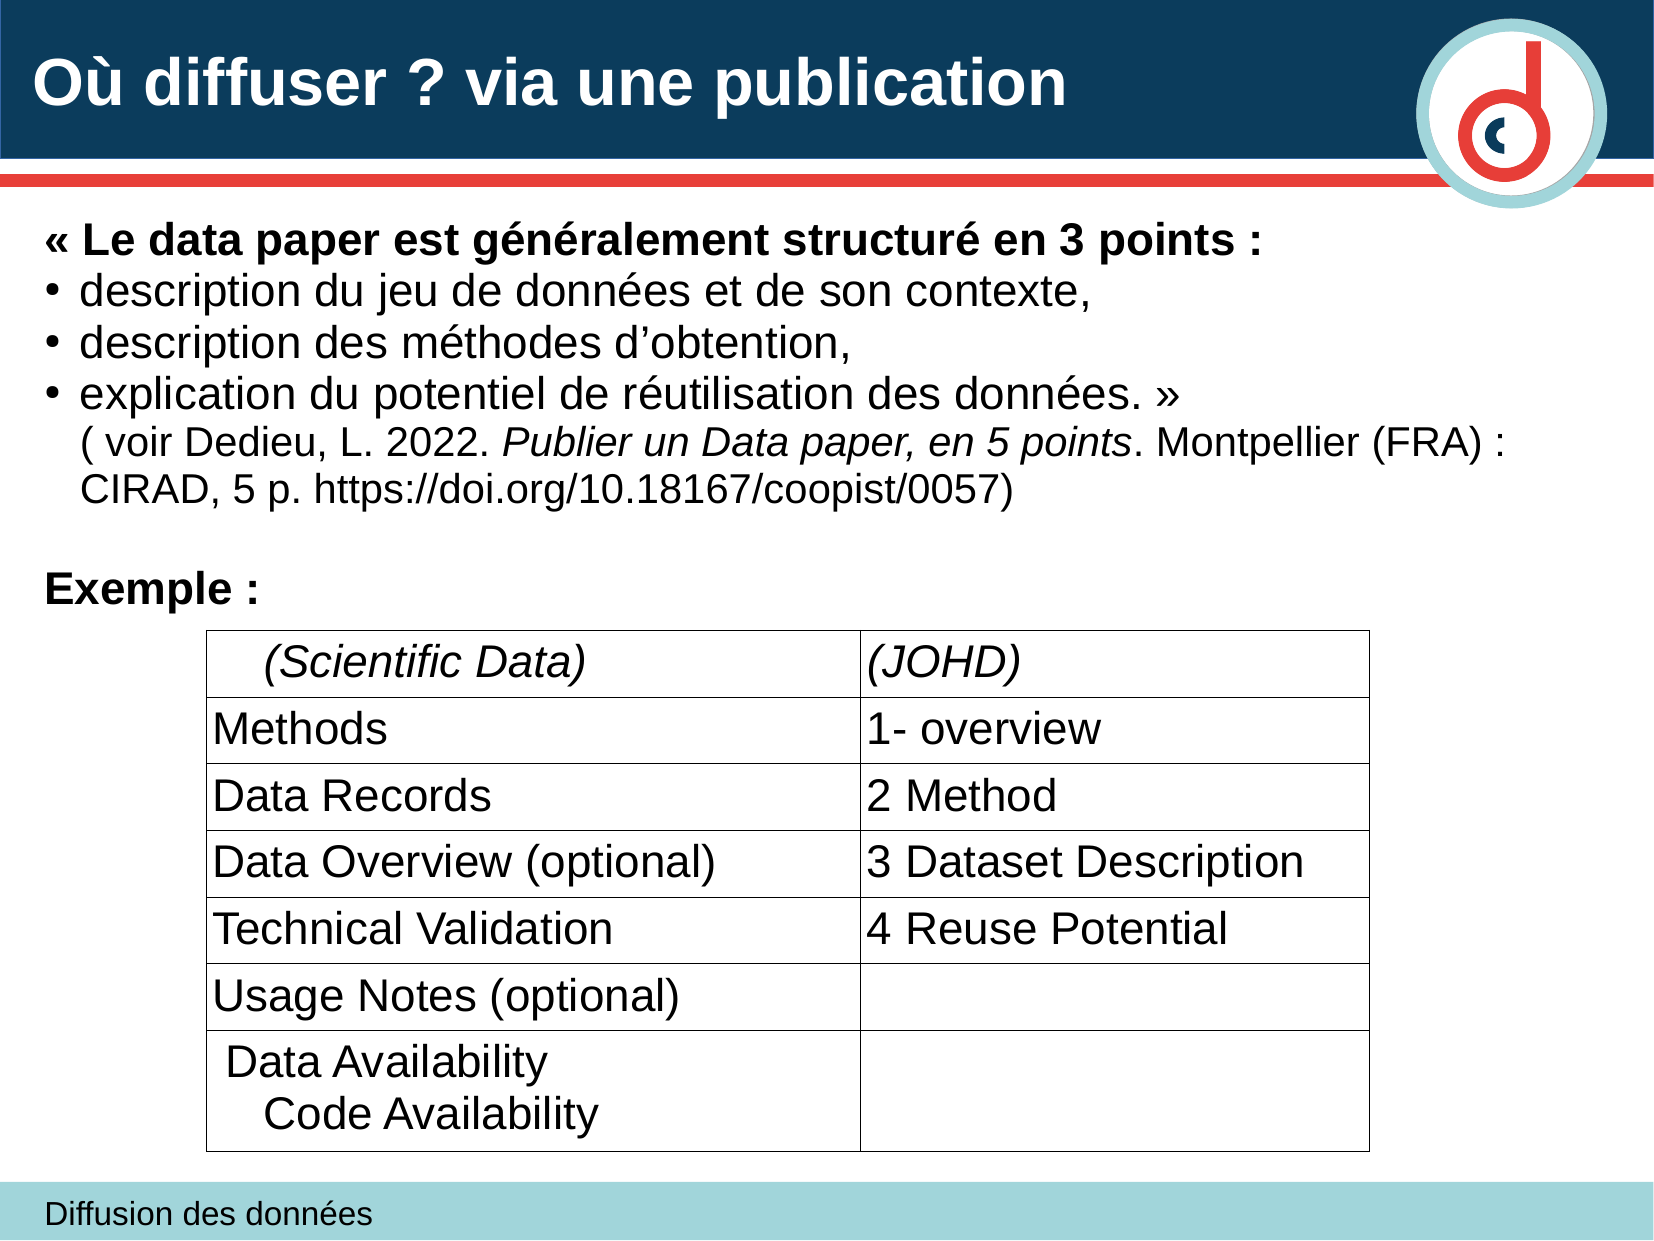

# Où diffuser ? via une publication
« Le data paper est généralement structuré en 3 points :
description du jeu de données et de son contexte,
description des méthodes d’obtention,
explication du potentiel de réutilisation des données. »
( voir Dedieu, L. 2022. Publier un Data paper, en 5 points. Montpellier (FRA) : CIRAD, 5 p. https://doi.org/10.18167/coopist/0057)
Exemple :
| (Scientific Data) | (JOHD) |
| --- | --- |
| Methods | 1- overview |
| Data Records | 2 Method |
| Data Overview (optional) | 3 Dataset Description |
| Technical Validation | 4 Reuse Potential |
| Usage Notes (optional) | |
| Data Availability Code Availability | |
Diffusion des données